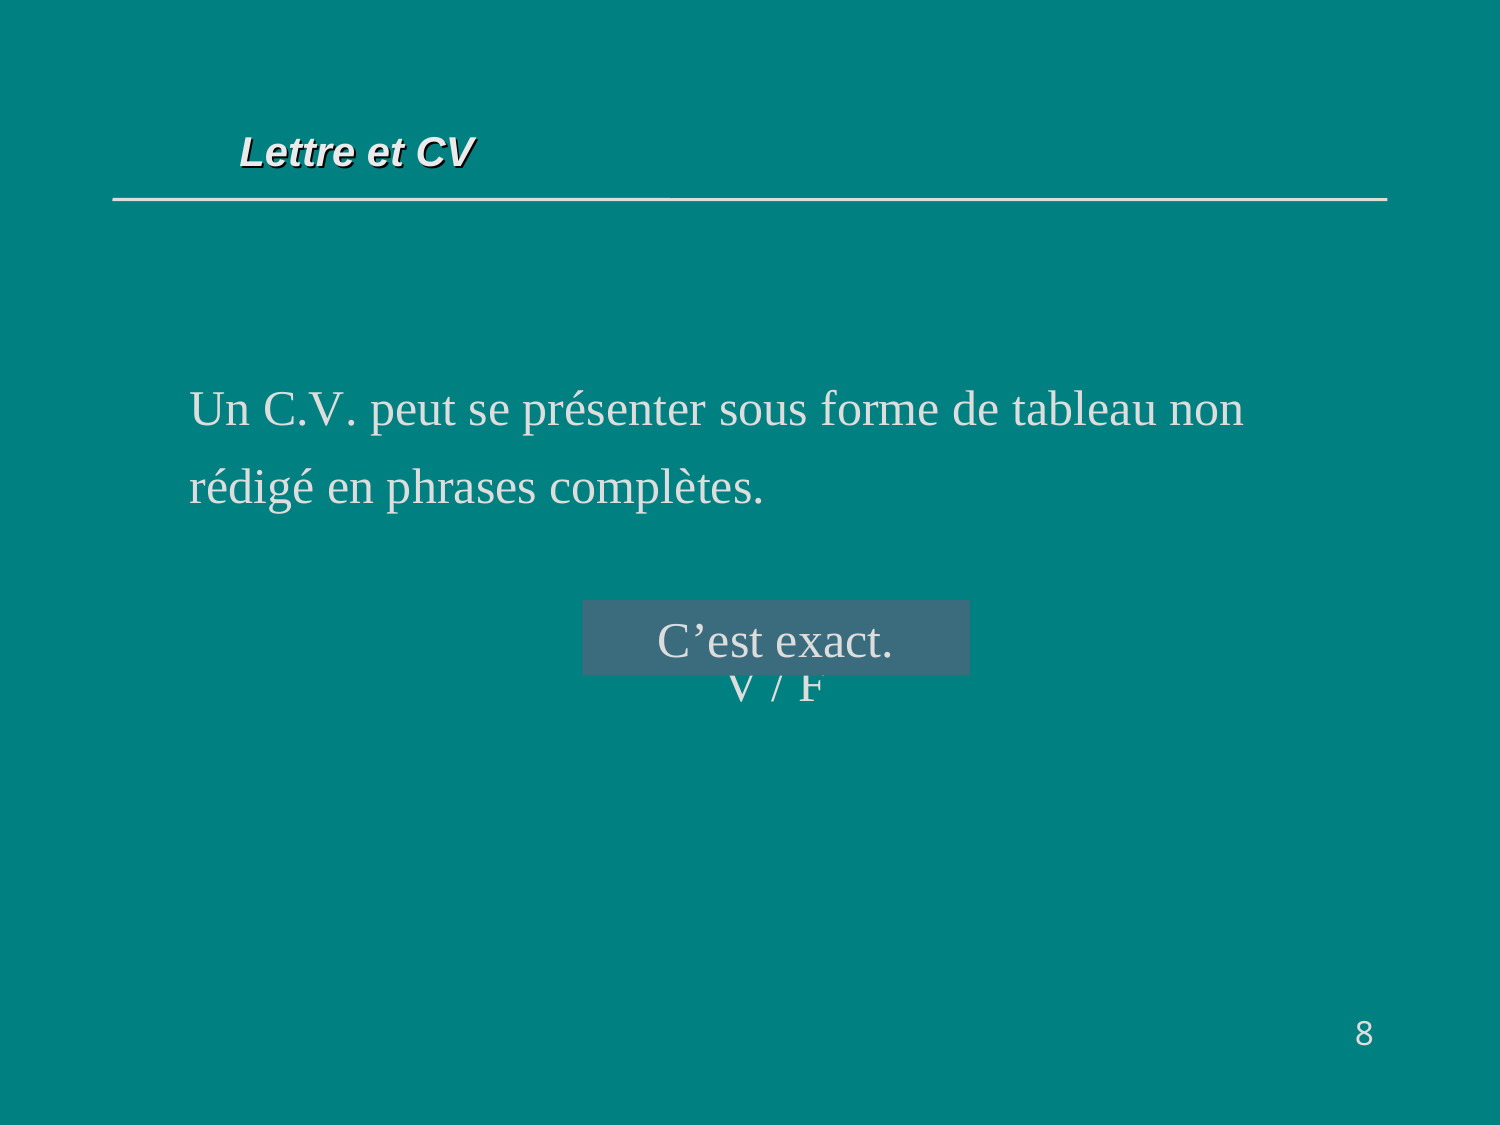

Lettre et CV
Un C.V. peut se présenter sous forme de tableau non rédigé en phrases complètes.
V / F
C’est exact.
8